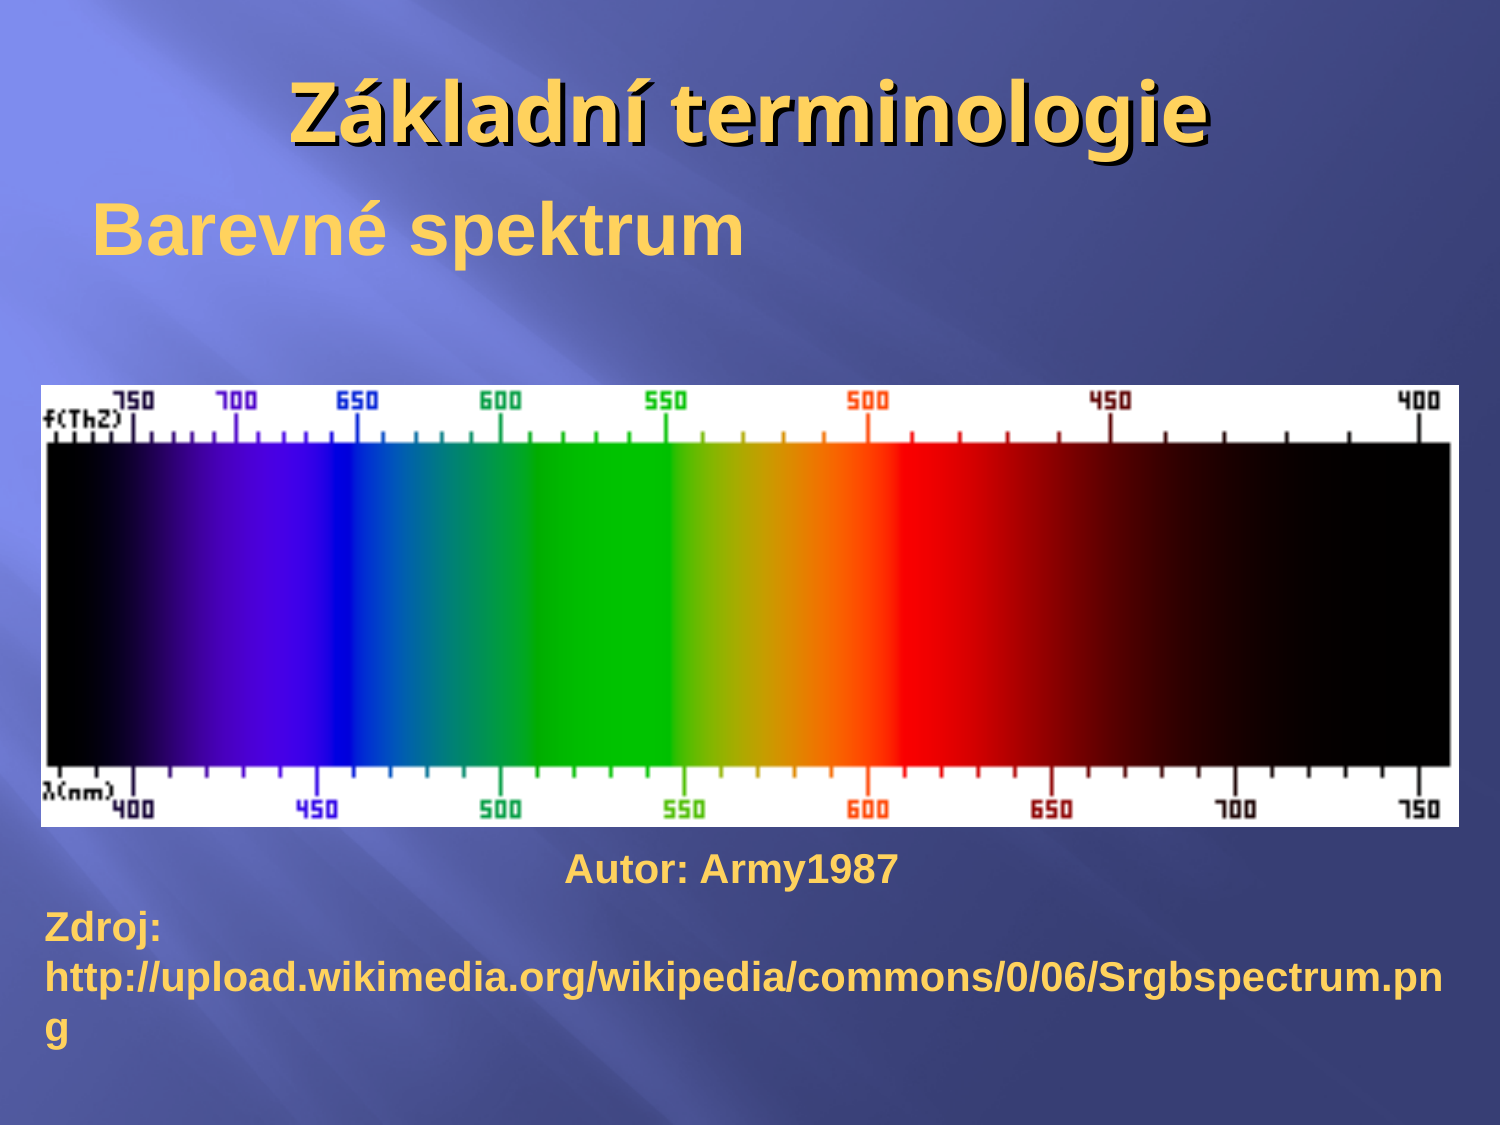

# Základní terminologie
Barevné spektrum
Autor: Army1987
Zdroj: http://upload.wikimedia.org/wikipedia/commons/0/06/Srgbspectrum.png